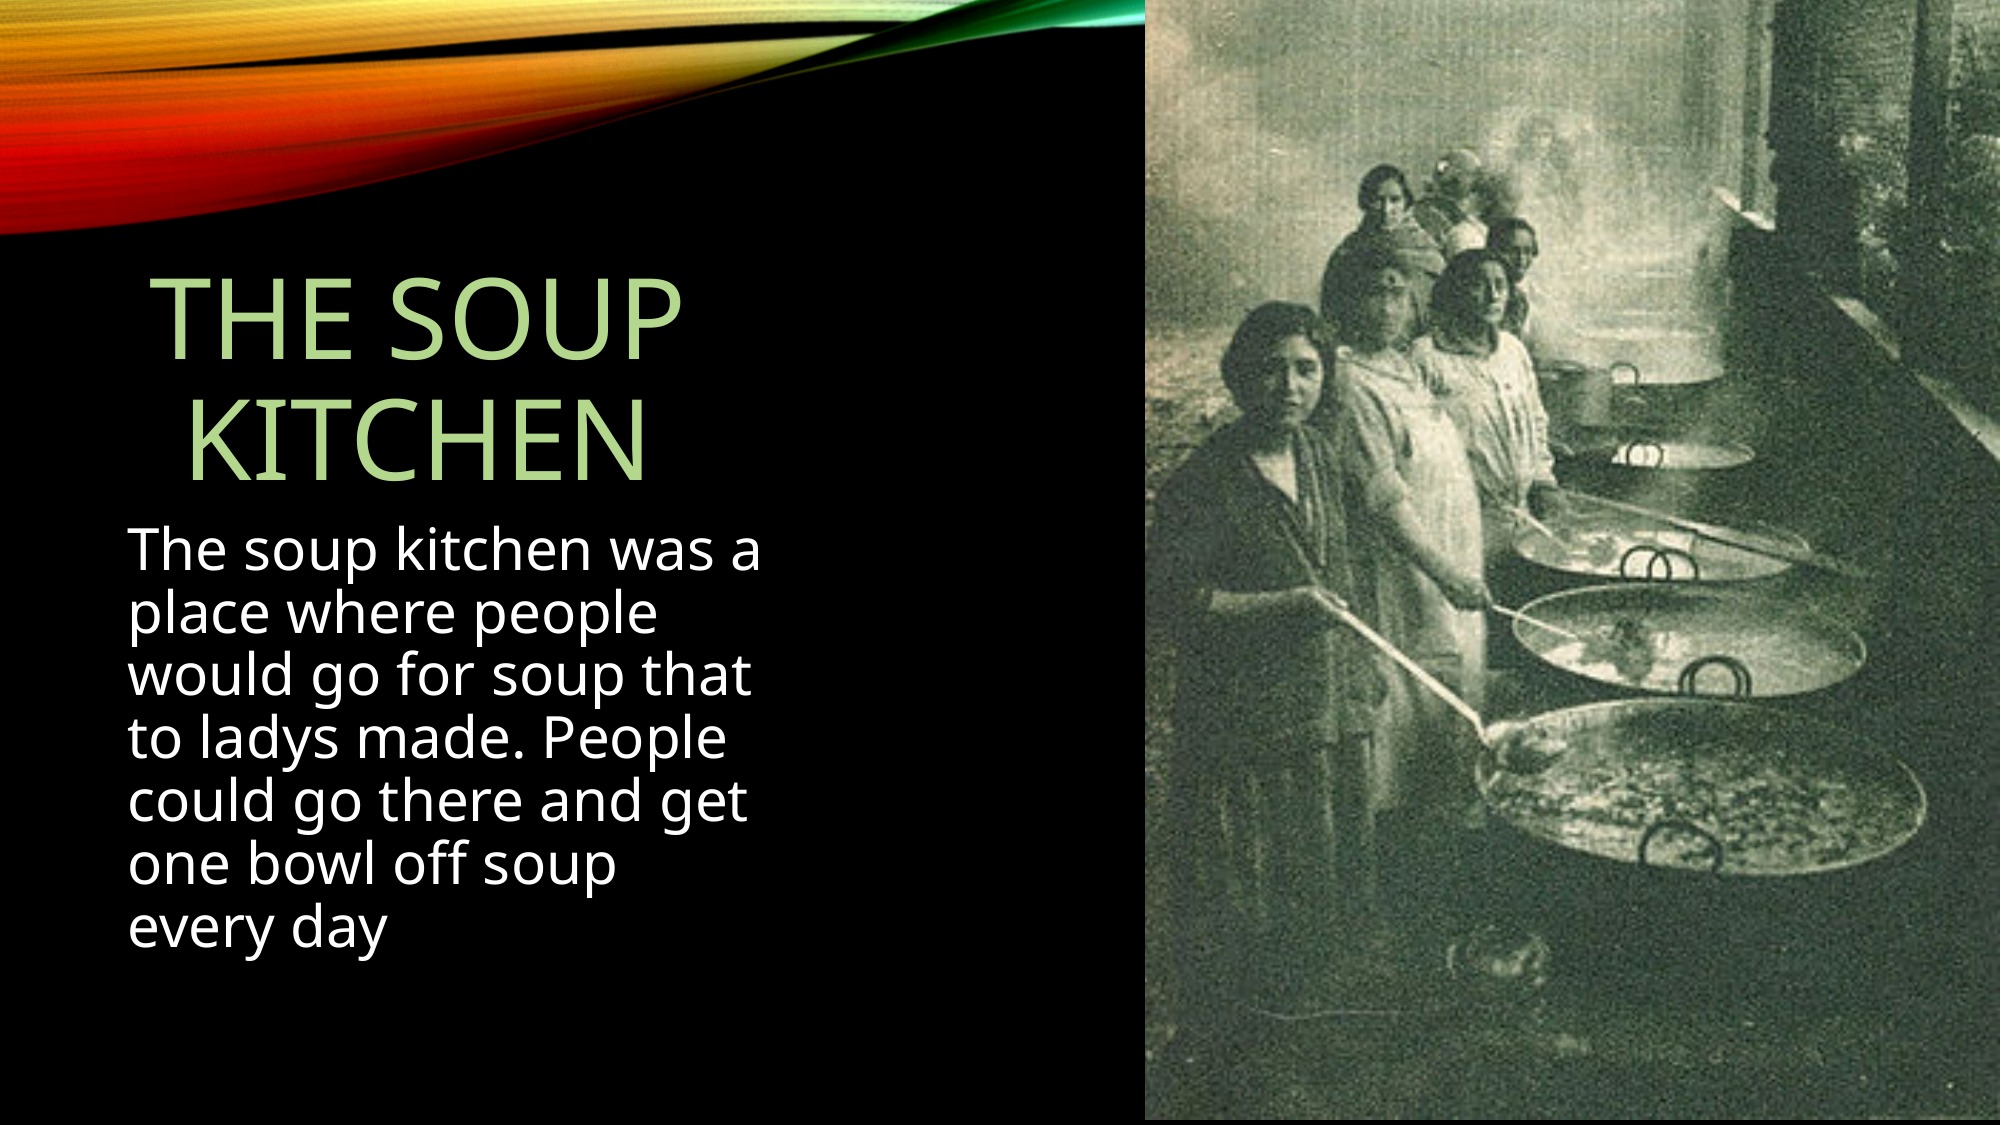

# The Soup kitchen
The soup kitchen was a place where people would go for soup that to ladys made. People could go there and get one bowl off soup every day